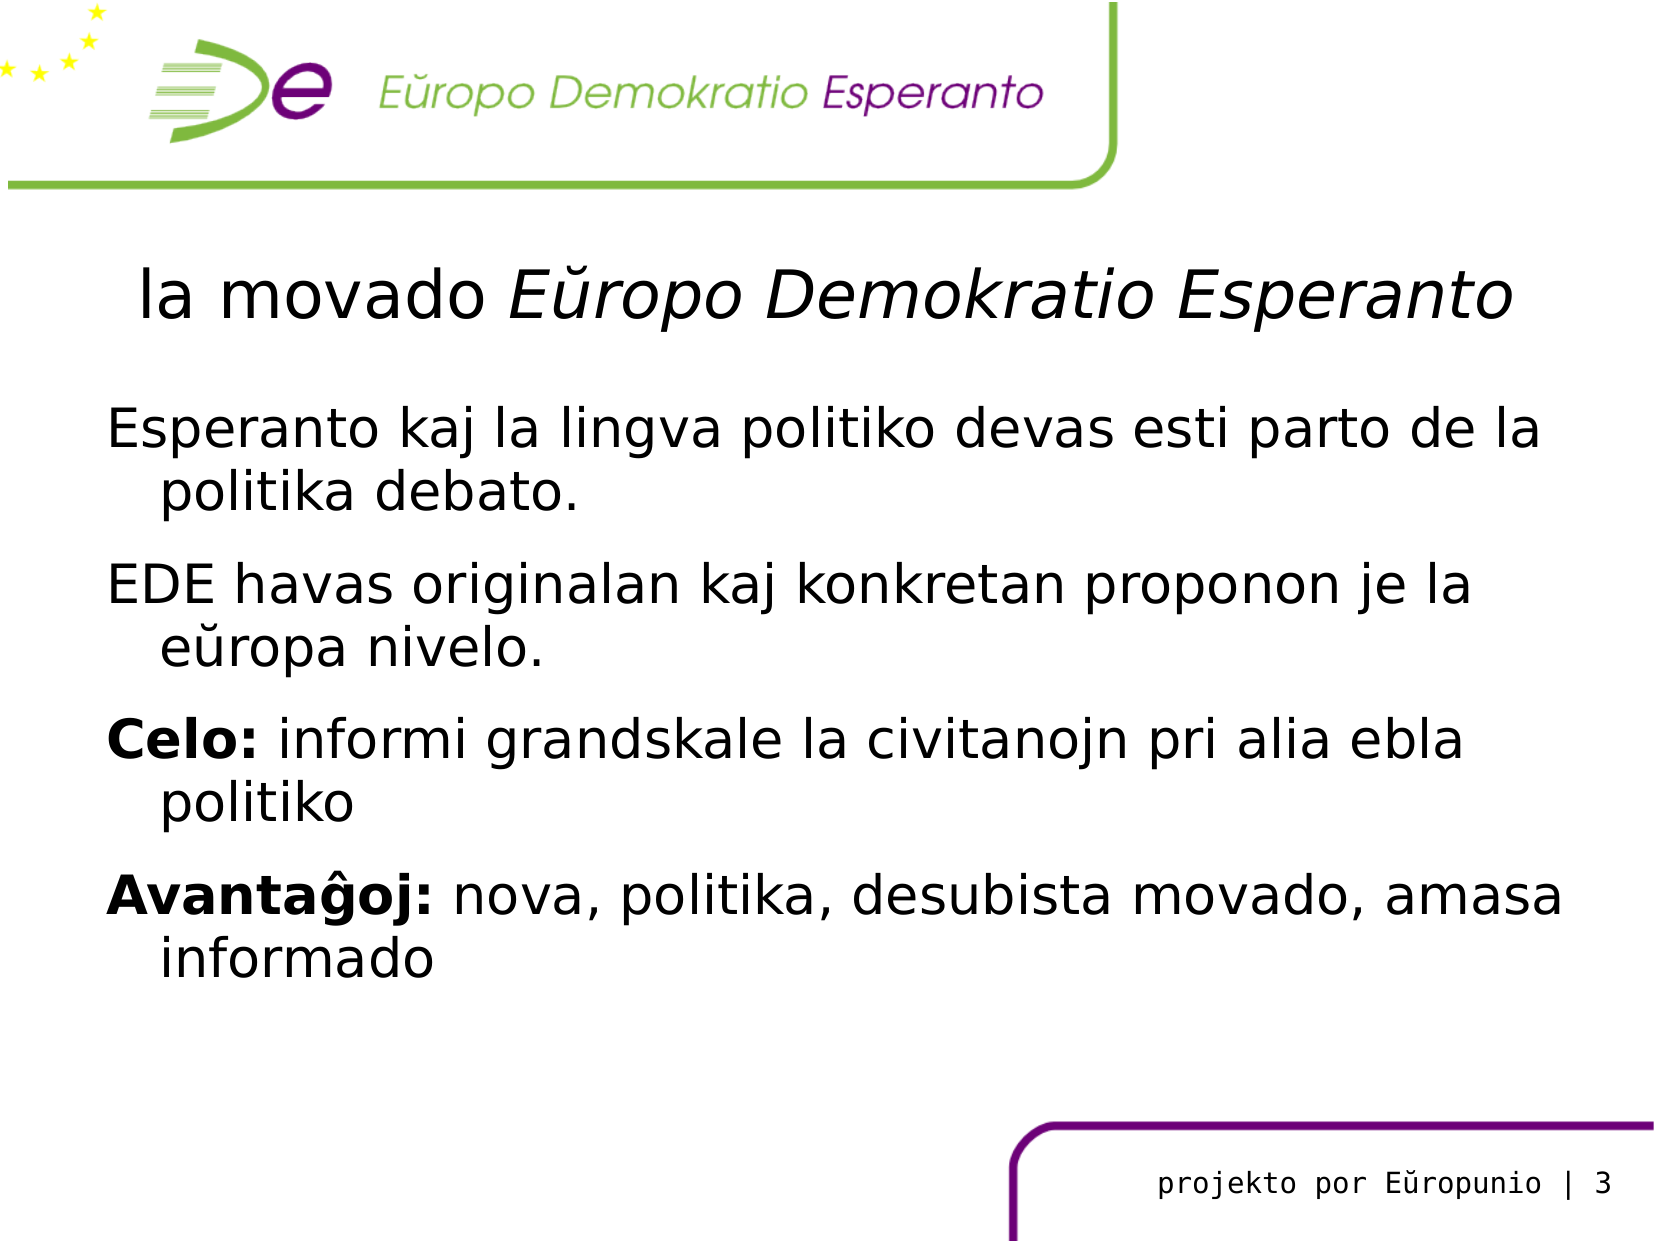

# la movado Eŭropo Demokratio Esperanto
Esperanto kaj la lingva politiko devas esti parto de la politika debato.
EDE havas originalan kaj konkretan proponon je la eŭropa nivelo.
Celo: informi grandskale la civitanojn pri alia ebla politiko
Avantaĝoj: nova, politika, desubista movado, amasa informado
3